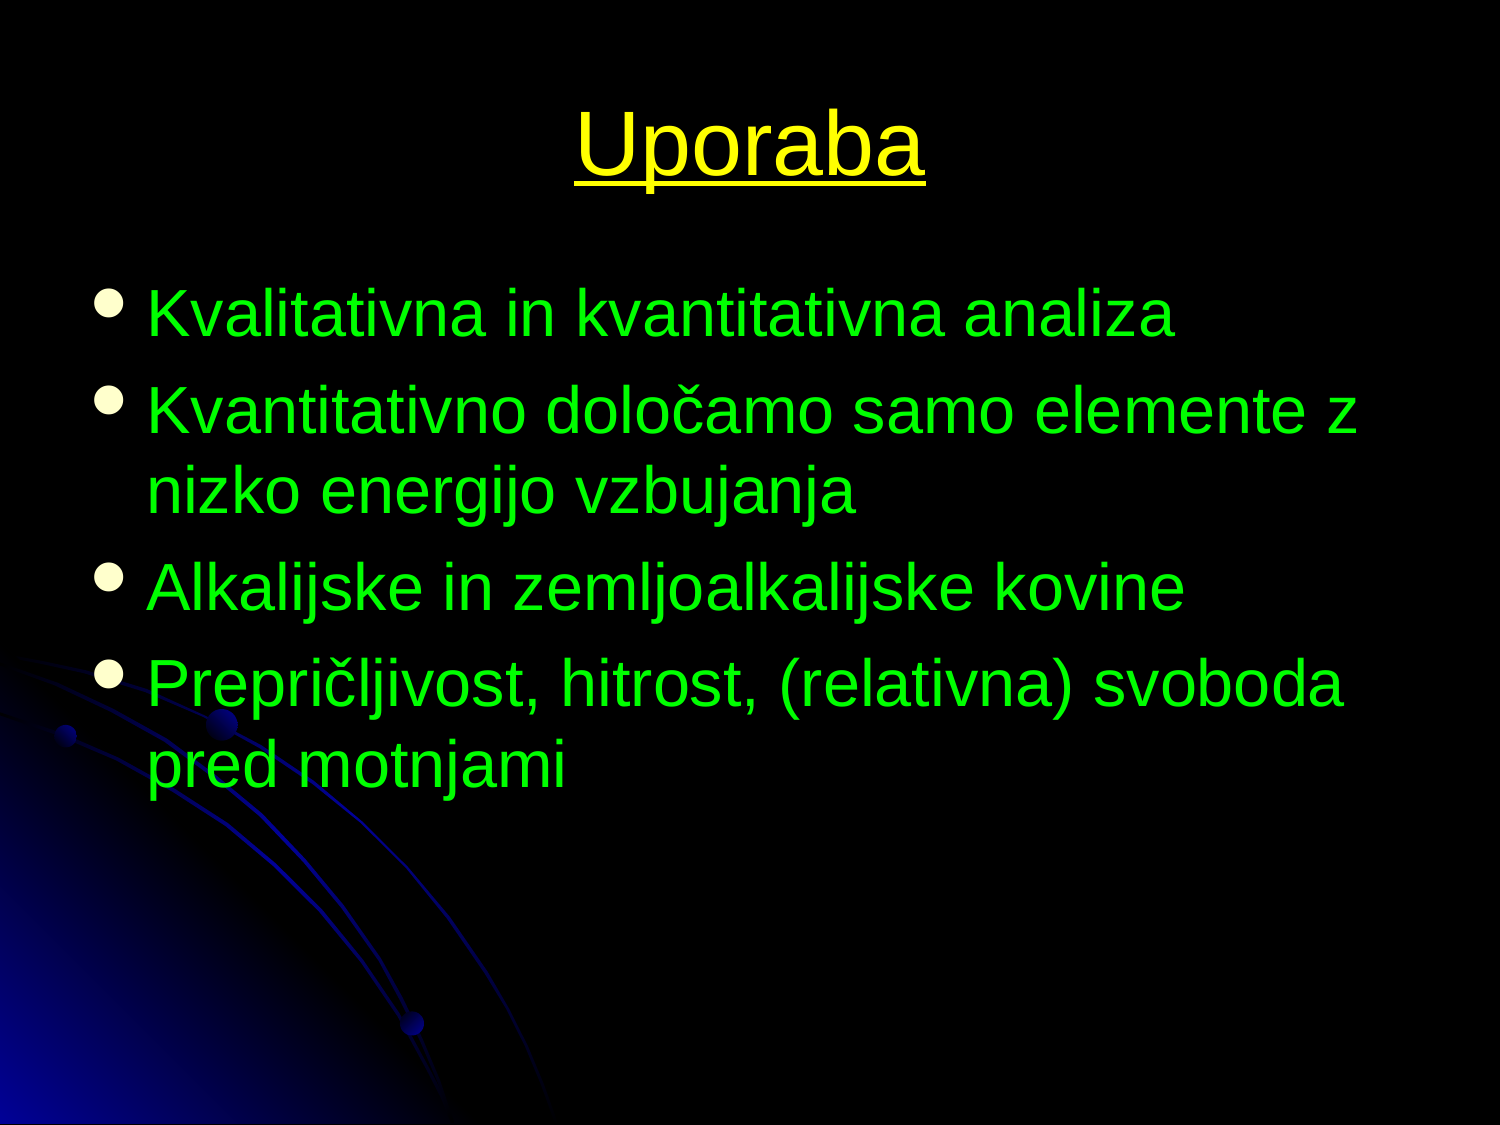

# Uporaba
Kvalitativna in kvantitativna analiza
Kvantitativno določamo samo elemente z nizko energijo vzbujanja
Alkalijske in zemljoalkalijske kovine
Prepričljivost, hitrost, (relativna) svoboda pred motnjami